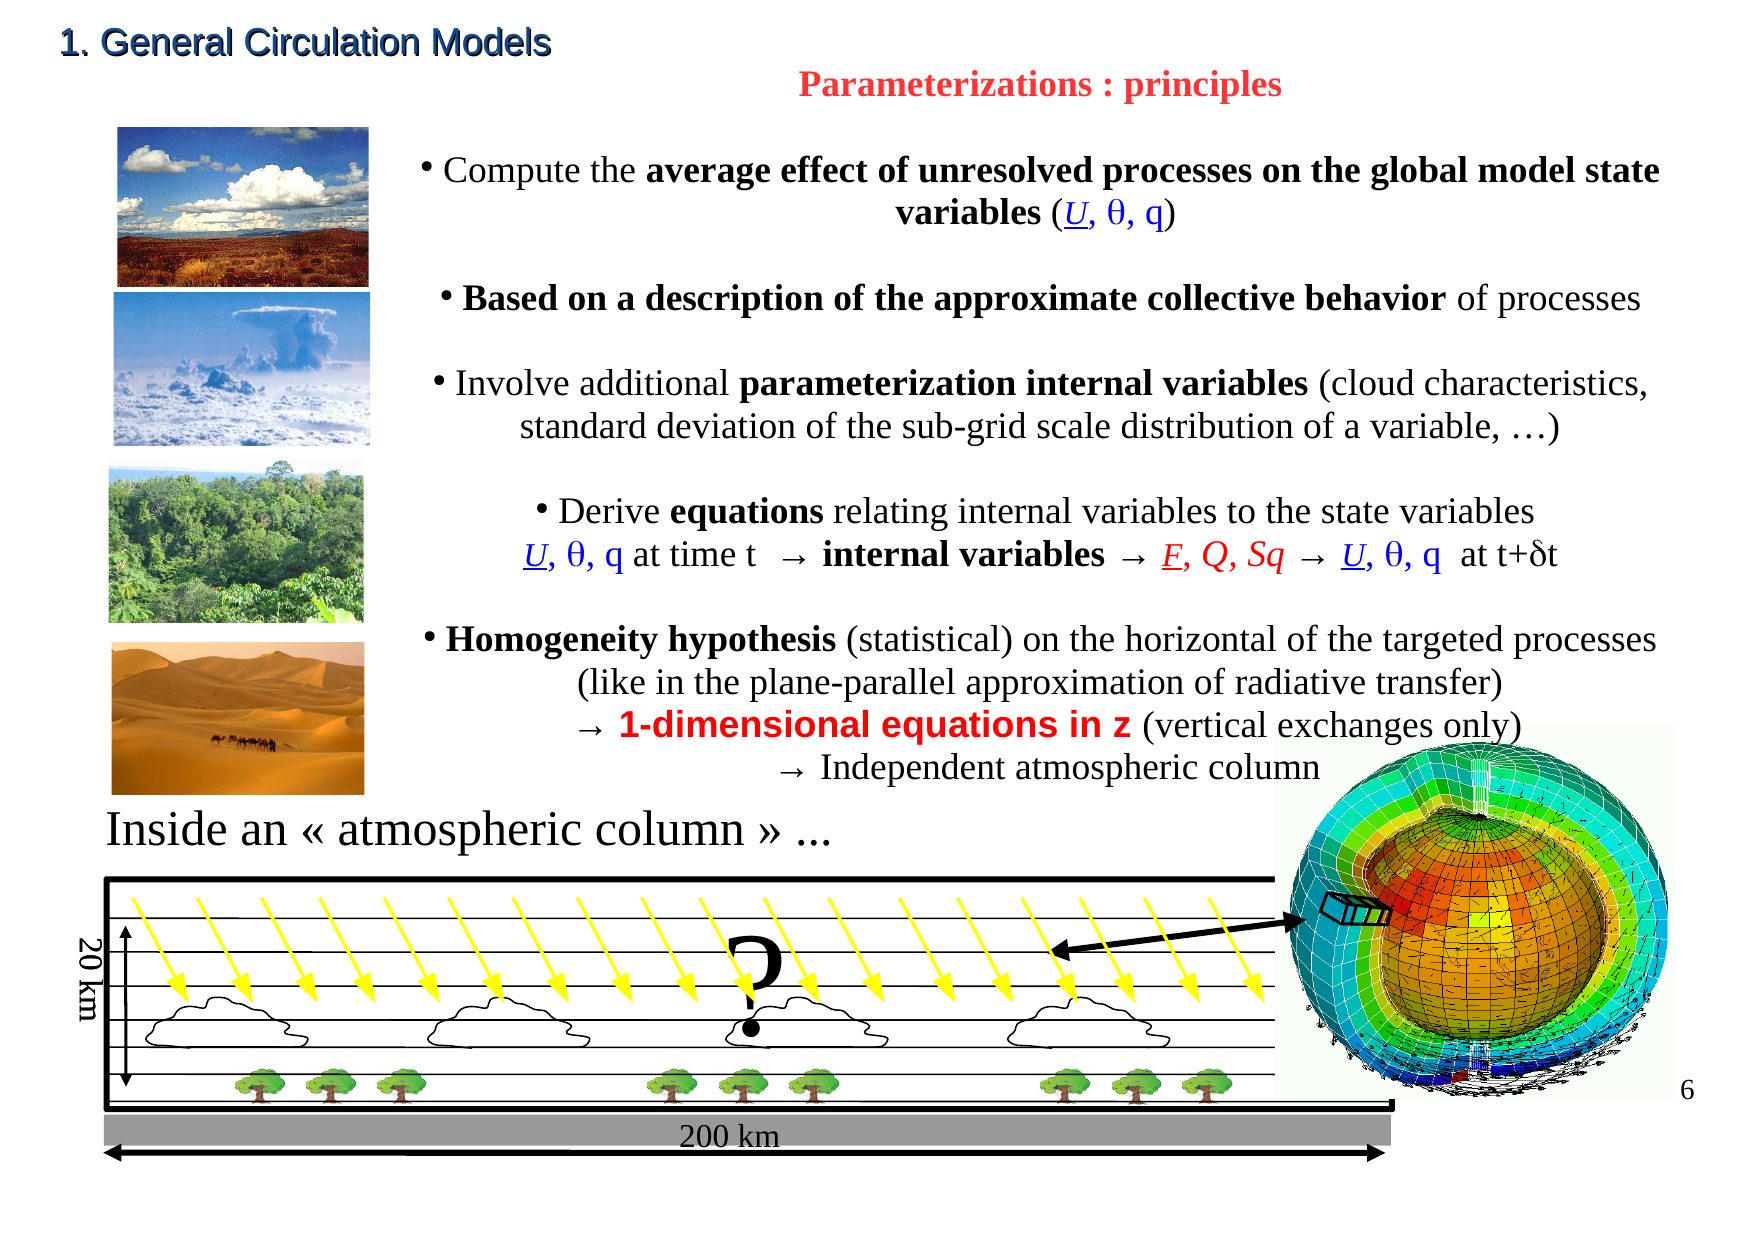

1. General Circulation Models
Parameterizations : principles
 Compute the average effect of unresolved processes on the global model state variables (U, q, q)
 Based on a description of the approximate collective behavior of processes
 Involve additional parameterization internal variables (cloud characteristics, standard deviation of the sub-grid scale distribution of a variable, …)
 Derive equations relating internal variables to the state variables
U, q, q at time t → internal variables → F, Q, Sq → U, q, q at t+dt
 Homogeneity hypothesis (statistical) on the horizontal of the targeted processes (like in the plane-parallel approximation of radiative transfer)
→ 1-dimensional equations in z (vertical exchanges only)
→ Independent atmospheric column
Inside an « atmospheric column » ...‏
?
20 km
20 km
200 km
6